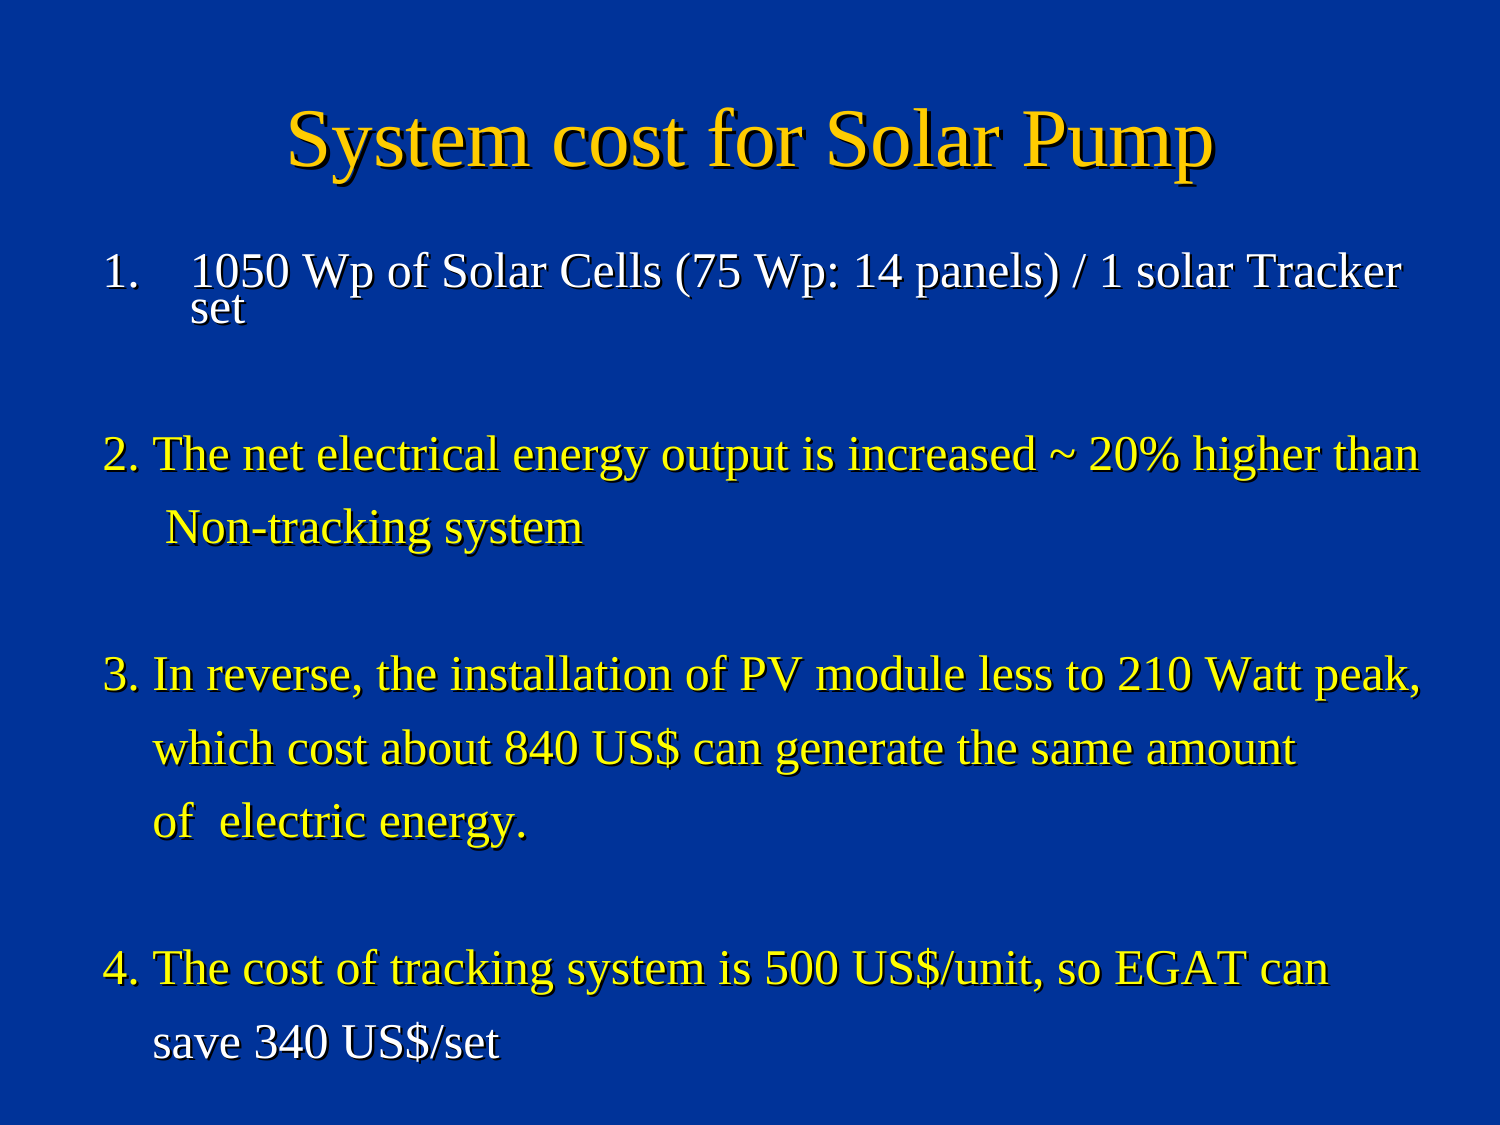

System cost for Solar Pump
1050 Wp of Solar Cells (75 Wp: 14 panels) / 1 solar Tracker set
2. The net electrical energy output is increased ~ 20% higher than
 Non-tracking system
3. In reverse, the installation of PV module less to 210 Watt peak,
 which cost about 840 US$ can generate the same amount
 of electric energy.
4. The cost of tracking system is 500 US$/unit, so EGAT can
 save 340 US$/set